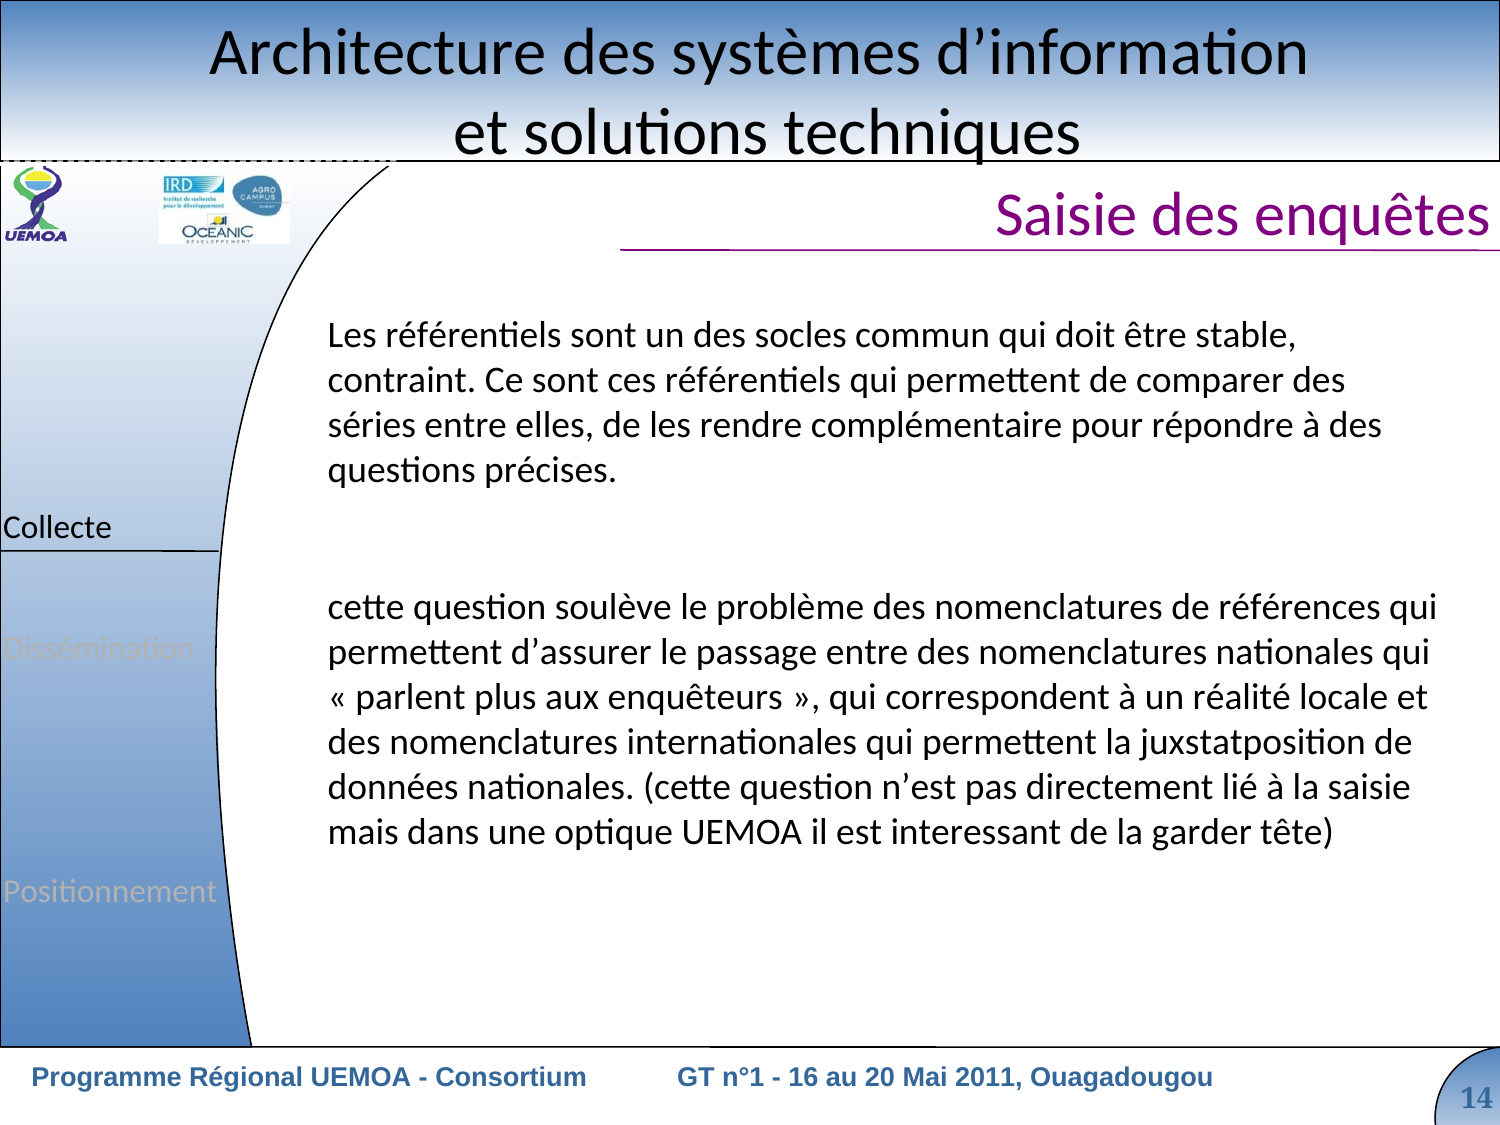

Architecture des systèmes d’information
et solutions techniques
Saisie des enquêtes
Les référentiels sont un des socles commun qui doit être stable, contraint. Ce sont ces référentiels qui permettent de comparer des séries entre elles, de les rendre complémentaire pour répondre à des questions précises.
cette question soulève le problème des nomenclatures de références qui permettent d’assurer le passage entre des nomenclatures nationales qui « parlent plus aux enquêteurs », qui correspondent à un réalité locale et des nomenclatures internationales qui permettent la juxstatposition de données nationales. (cette question n’est pas directement lié à la saisie mais dans une optique UEMOA il est interessant de la garder tête)
Collecte
Dissémination
Positionnement